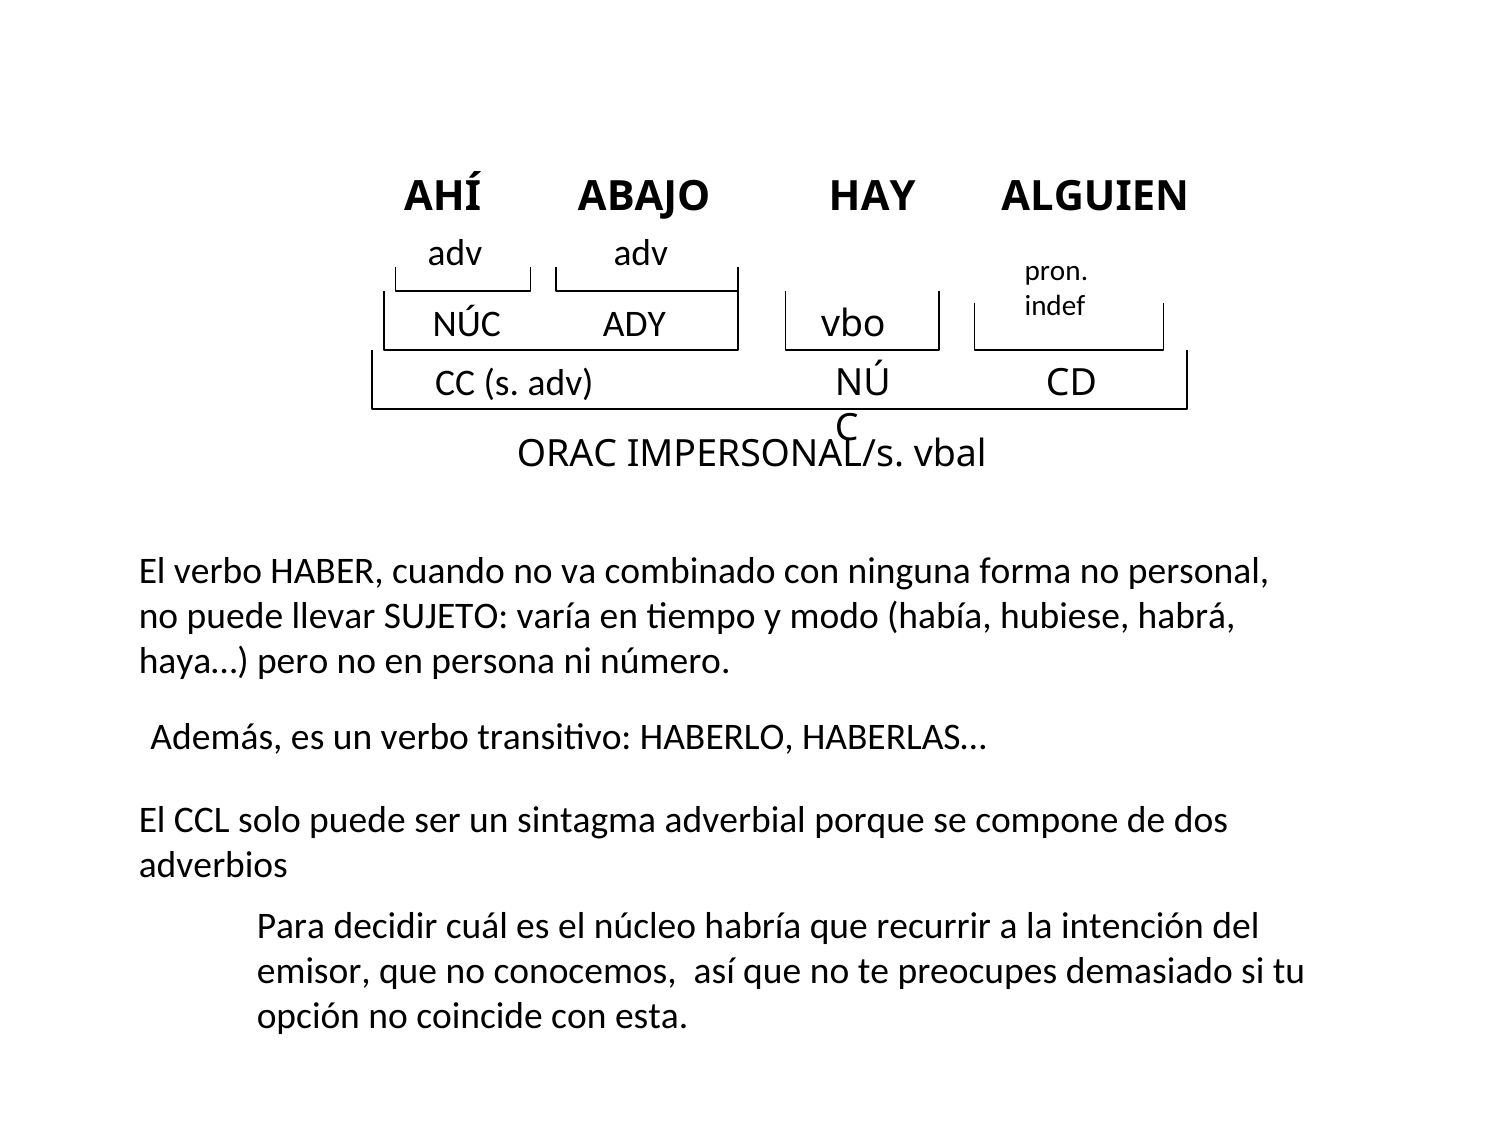

AHÍ ABAJO HAY ALGUIEN
adv
adv
NÚC
ADY
pron. indef
CD
CC (s. adv)
vbo
NÚC
ORAC IMPERSONAL/s. vbal
El verbo HABER, cuando no va combinado con ninguna forma no personal, no puede llevar SUJETO: varía en tiempo y modo (había, hubiese, habrá, haya…) pero no en persona ni número.
Además, es un verbo transitivo: HABERLO, HABERLAS…
El CCL solo puede ser un sintagma adverbial porque se compone de dos adverbios
Para decidir cuál es el núcleo habría que recurrir a la intención del emisor, que no conocemos, así que no te preocupes demasiado si tu opción no coincide con esta.